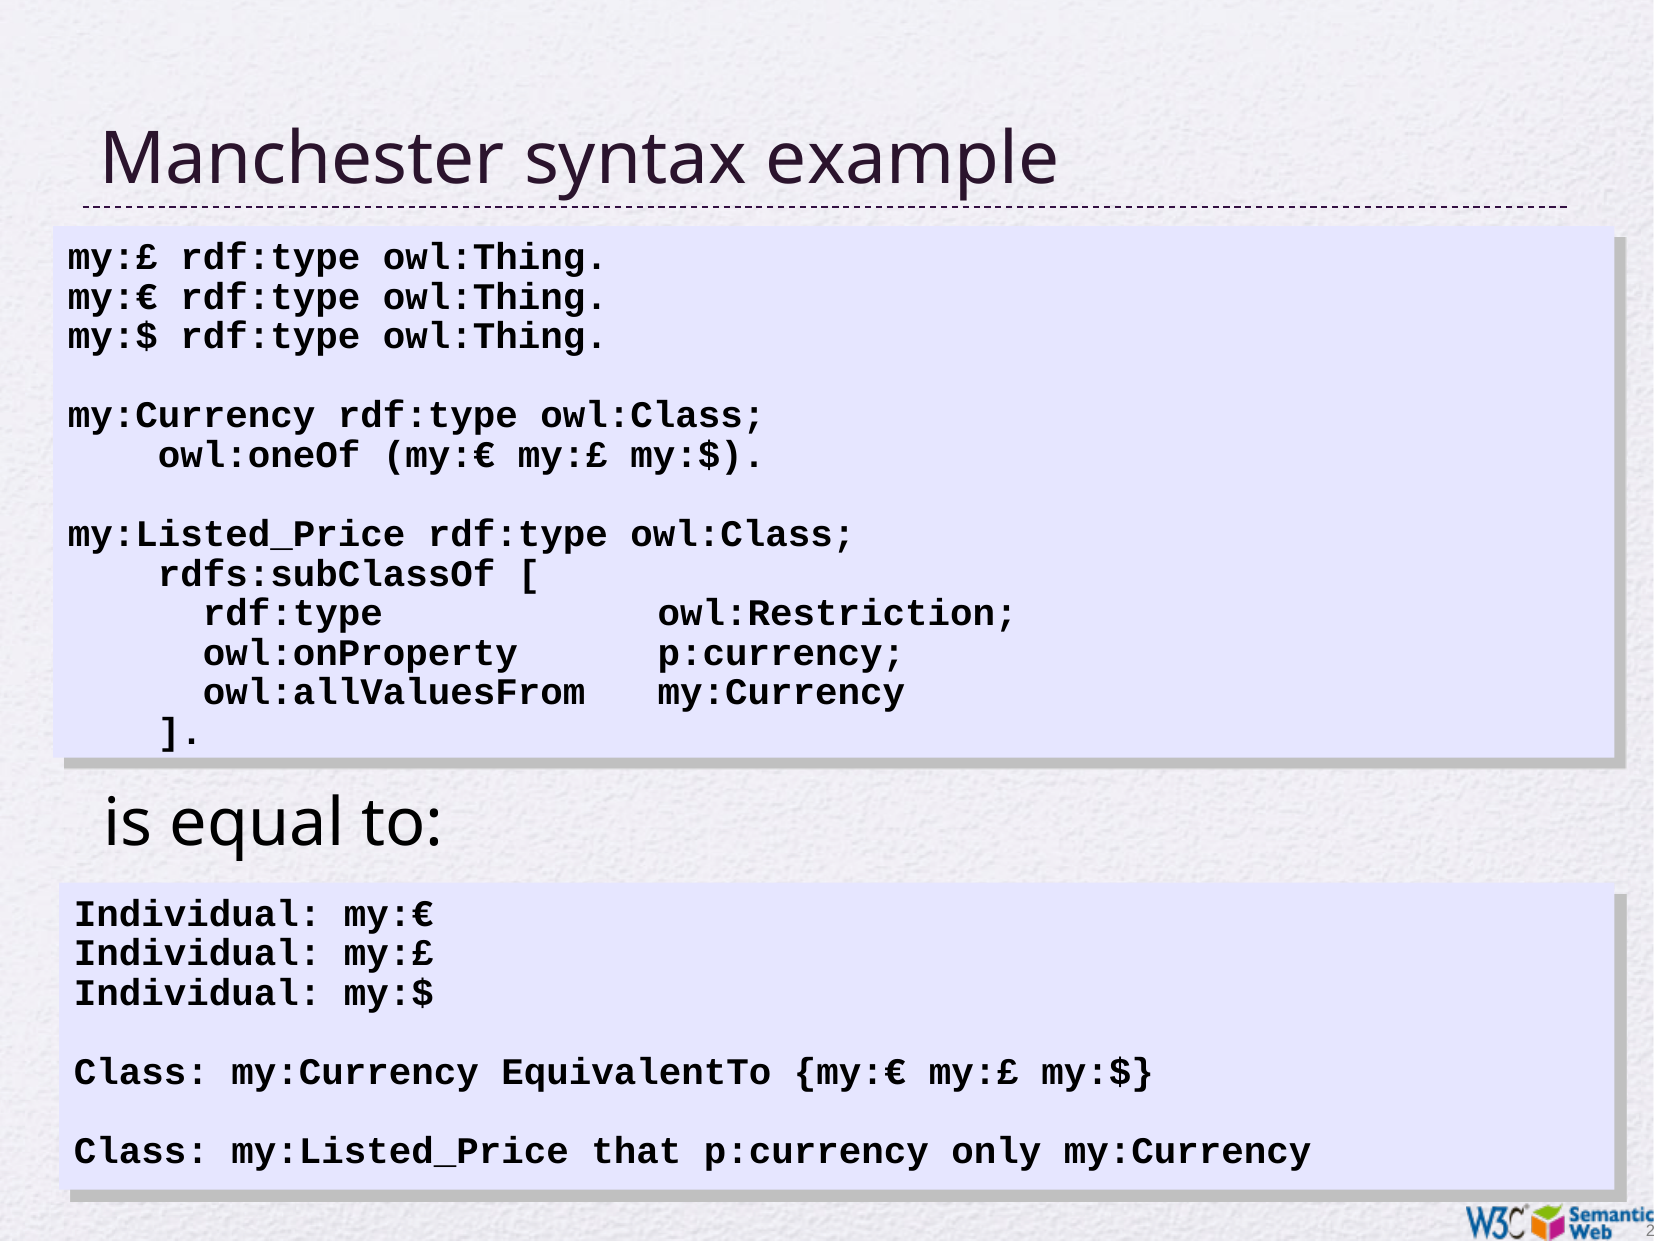

# Manchester syntax example
my:£ rdf:type owl:Thing.
my:€ rdf:type owl:Thing.
my:$ rdf:type owl:Thing.
my:Currency rdf:type owl:Class;
 owl:oneOf (my:€ my:£ my:$).
my:Listed_Price rdf:type owl:Class;
 rdfs:subClassOf [
 rdf:type 	owl:Restriction;
 owl:onProperty 	p:currency;
 owl:allValuesFrom	my:Currency
 ].
is equal to:
Individual: my:€
Individual: my:£
Individual: my:$
Class: my:Currency EquivalentTo {my:€ my:£ my:$}
Class: my:Listed_Price that p:currency only my:Currency